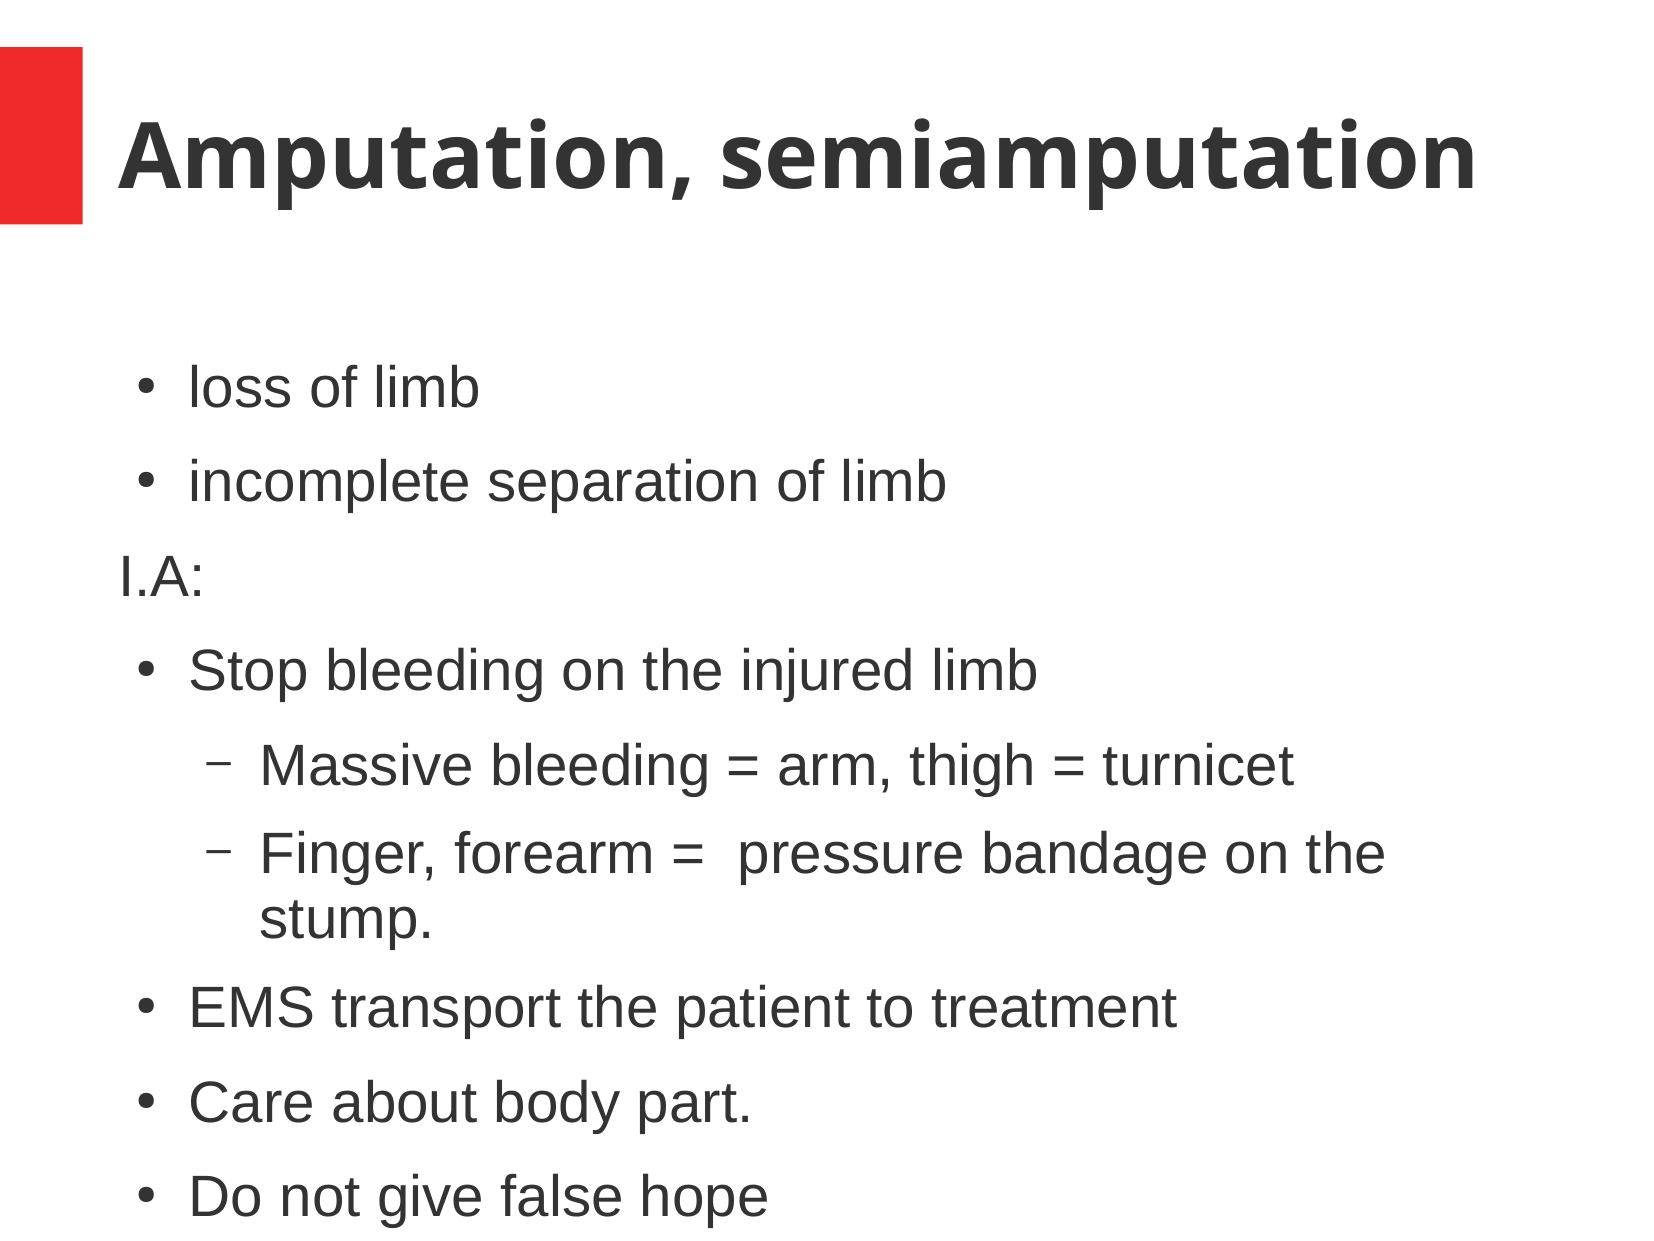

# Amputation, semiamputation
loss of limb
incomplete separation of limb
I.A:
Stop bleeding on the injured limb
Massive bleeding = arm, thigh = turnicet
Finger, forearm = pressure bandage on the stump.
EMS transport the patient to treatment
Care about body part.
Do not give false hope